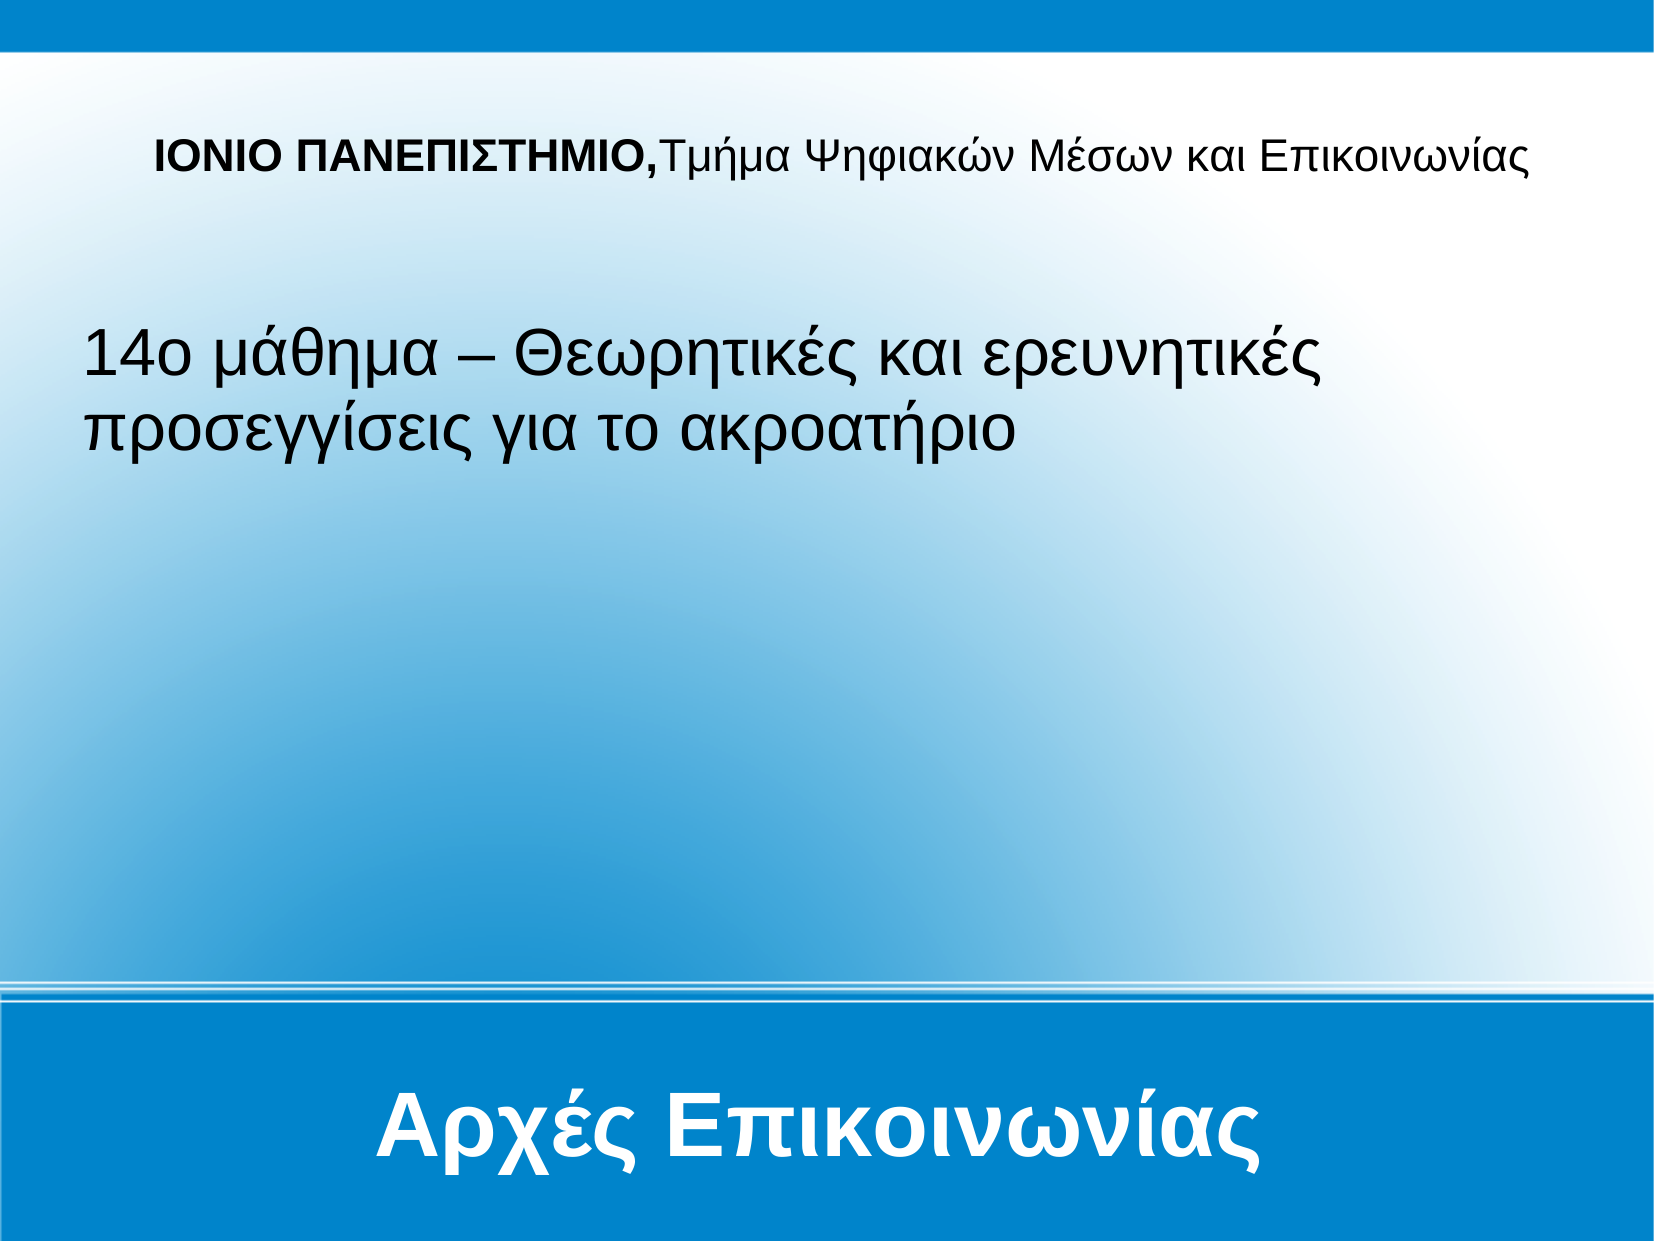

ΙΟΝΙΟ ΠΑΝΕΠΙΣΤΗΜΙΟ,Τμήμα Ψηφιακών Μέσων και Επικοινωνίας
14ο μάθημα – Θεωρητικές και ερευνητικές προσεγγίσεις για το ακροατήριο
# Αρχές Επικοινωνίας